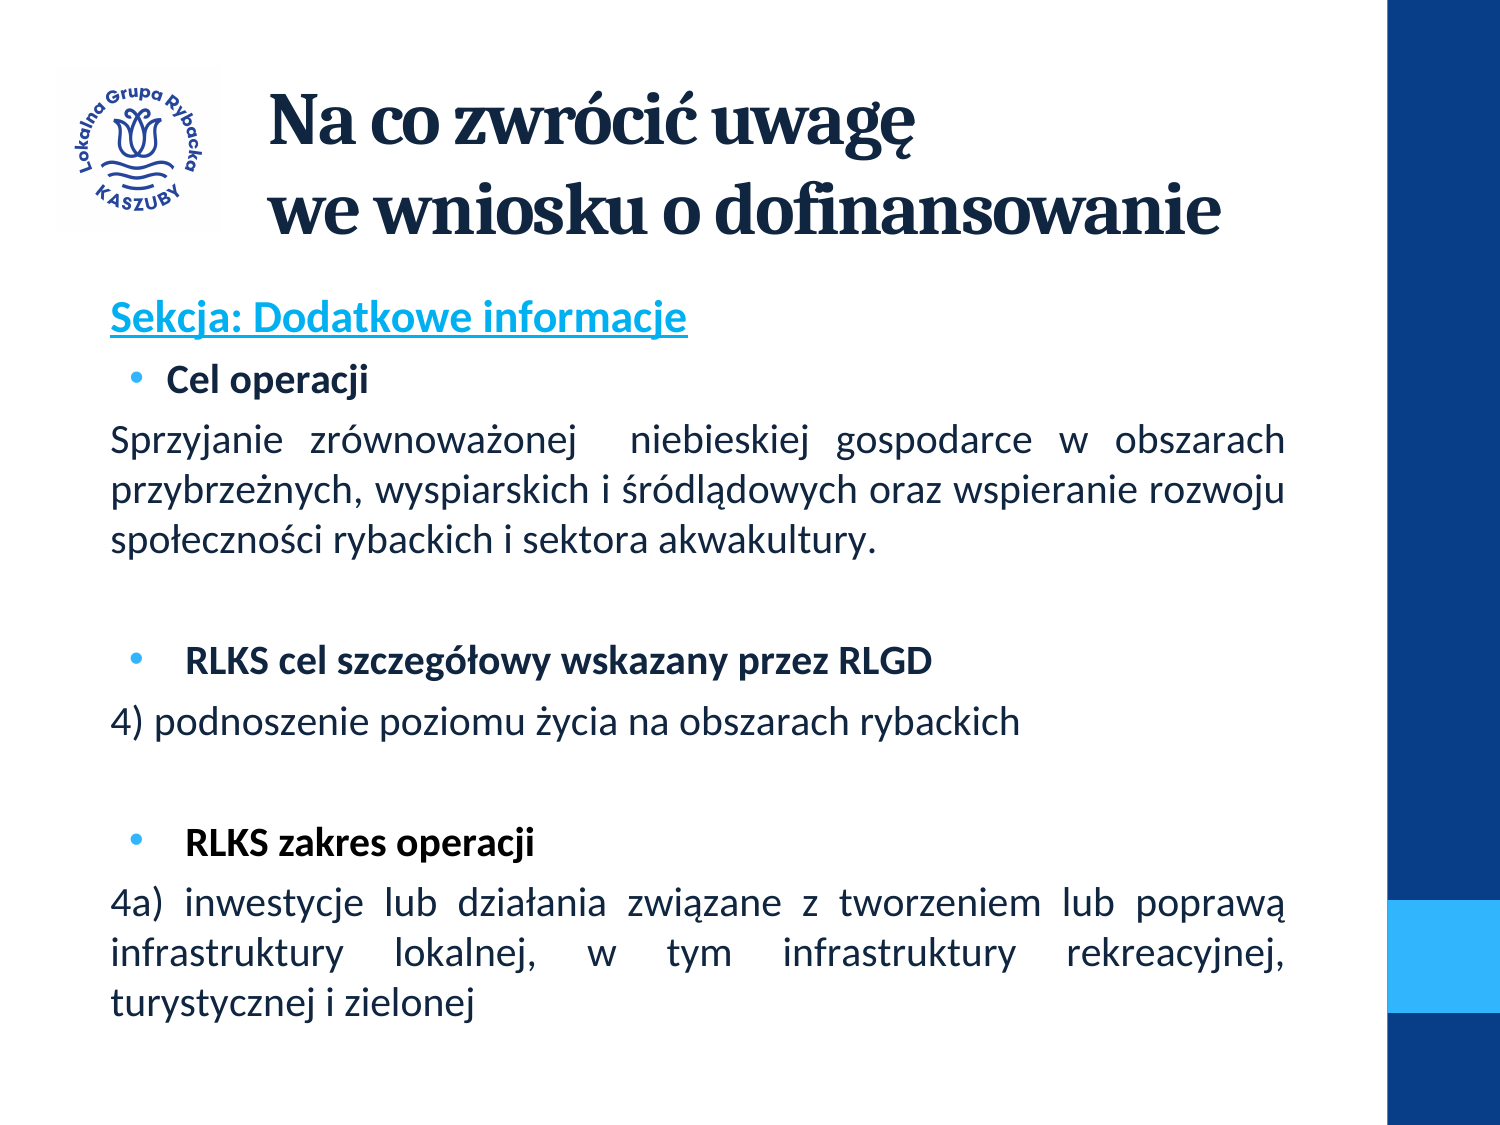

# Na co zwrócić uwagę we wniosku o dofinansowanie
Sekcja: Dodatkowe informacje
Cel operacji
Sprzyjanie zrównoważonej niebieskiej gospodarce w obszarach przybrzeżnych, wyspiarskich i śródlądowych oraz wspieranie rozwoju społeczności rybackich i sektora akwakultury.
RLKS cel szczegółowy wskazany przez RLGD
4) podnoszenie poziomu życia na obszarach rybackich
RLKS zakres operacji
4a) inwestycje lub działania związane z tworzeniem lub poprawą infrastruktury lokalnej, w tym infrastruktury rekreacyjnej, turystycznej i zielonej